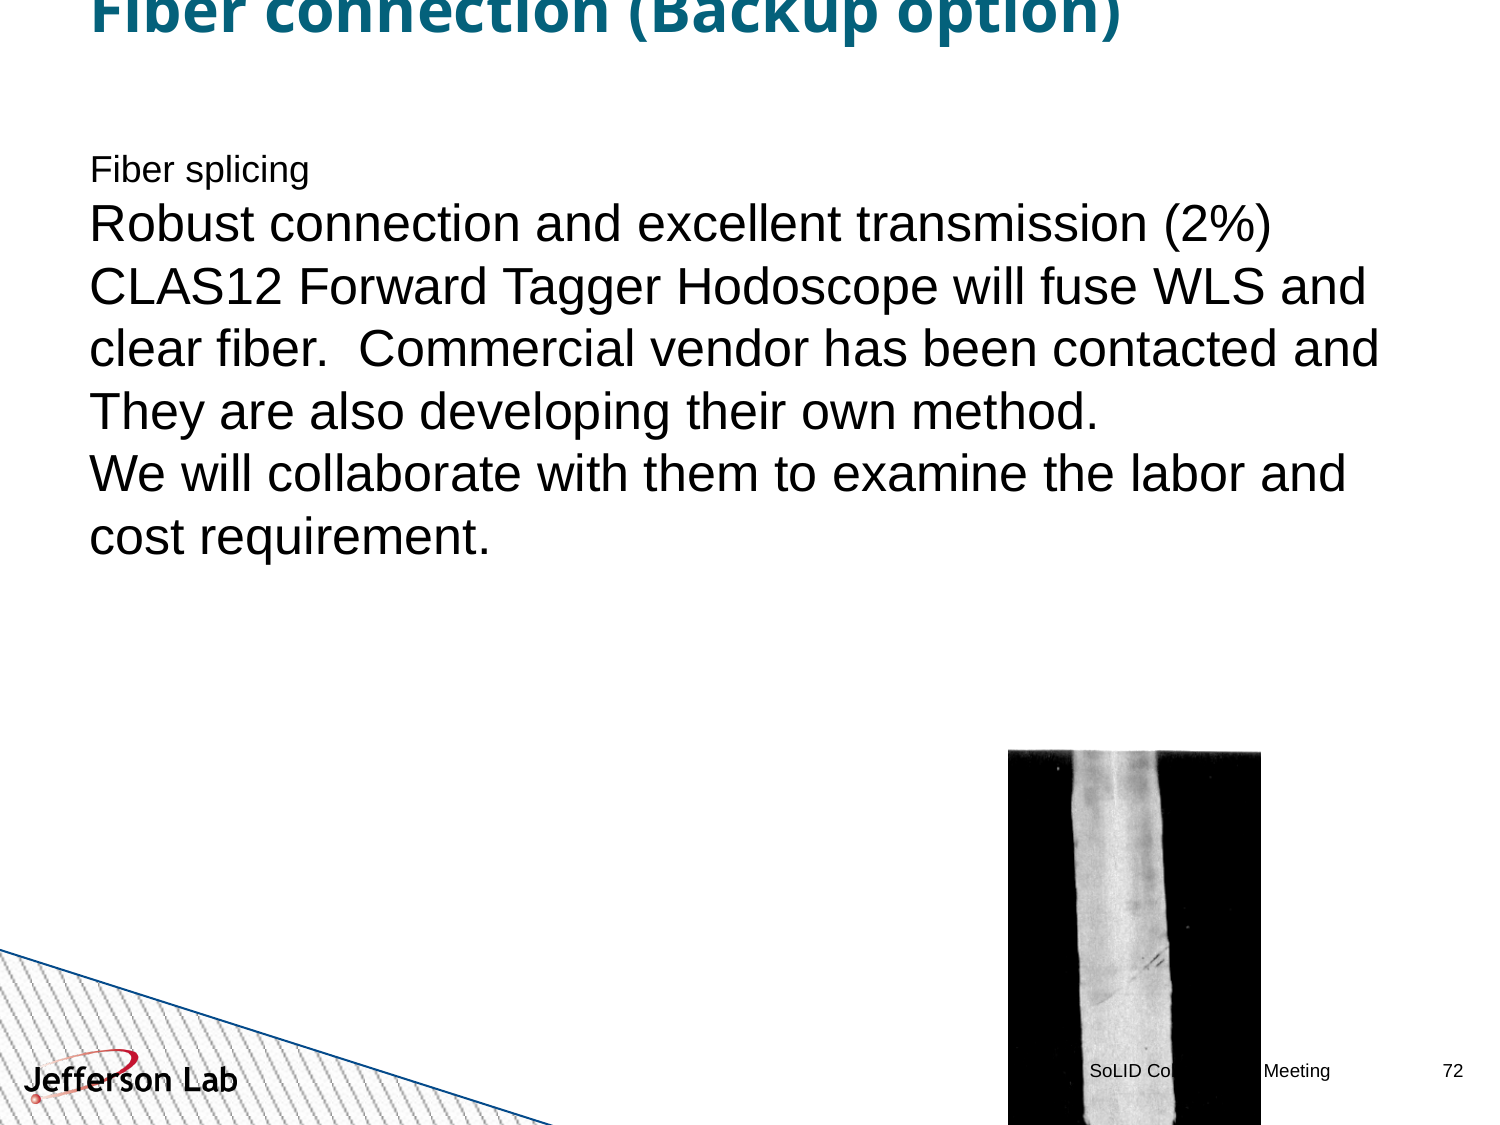

Fiber connection (Backup option)
Fiber splicing
Robust connection and excellent transmission (2%)
CLAS12 Forward Tagger Hodoscope will fuse WLS and clear fiber. Commercial vendor has been contacted and They are also developing their own method.
We will collaborate with them to examine the labor and cost requirement.
SoLID Collaboration Meeting